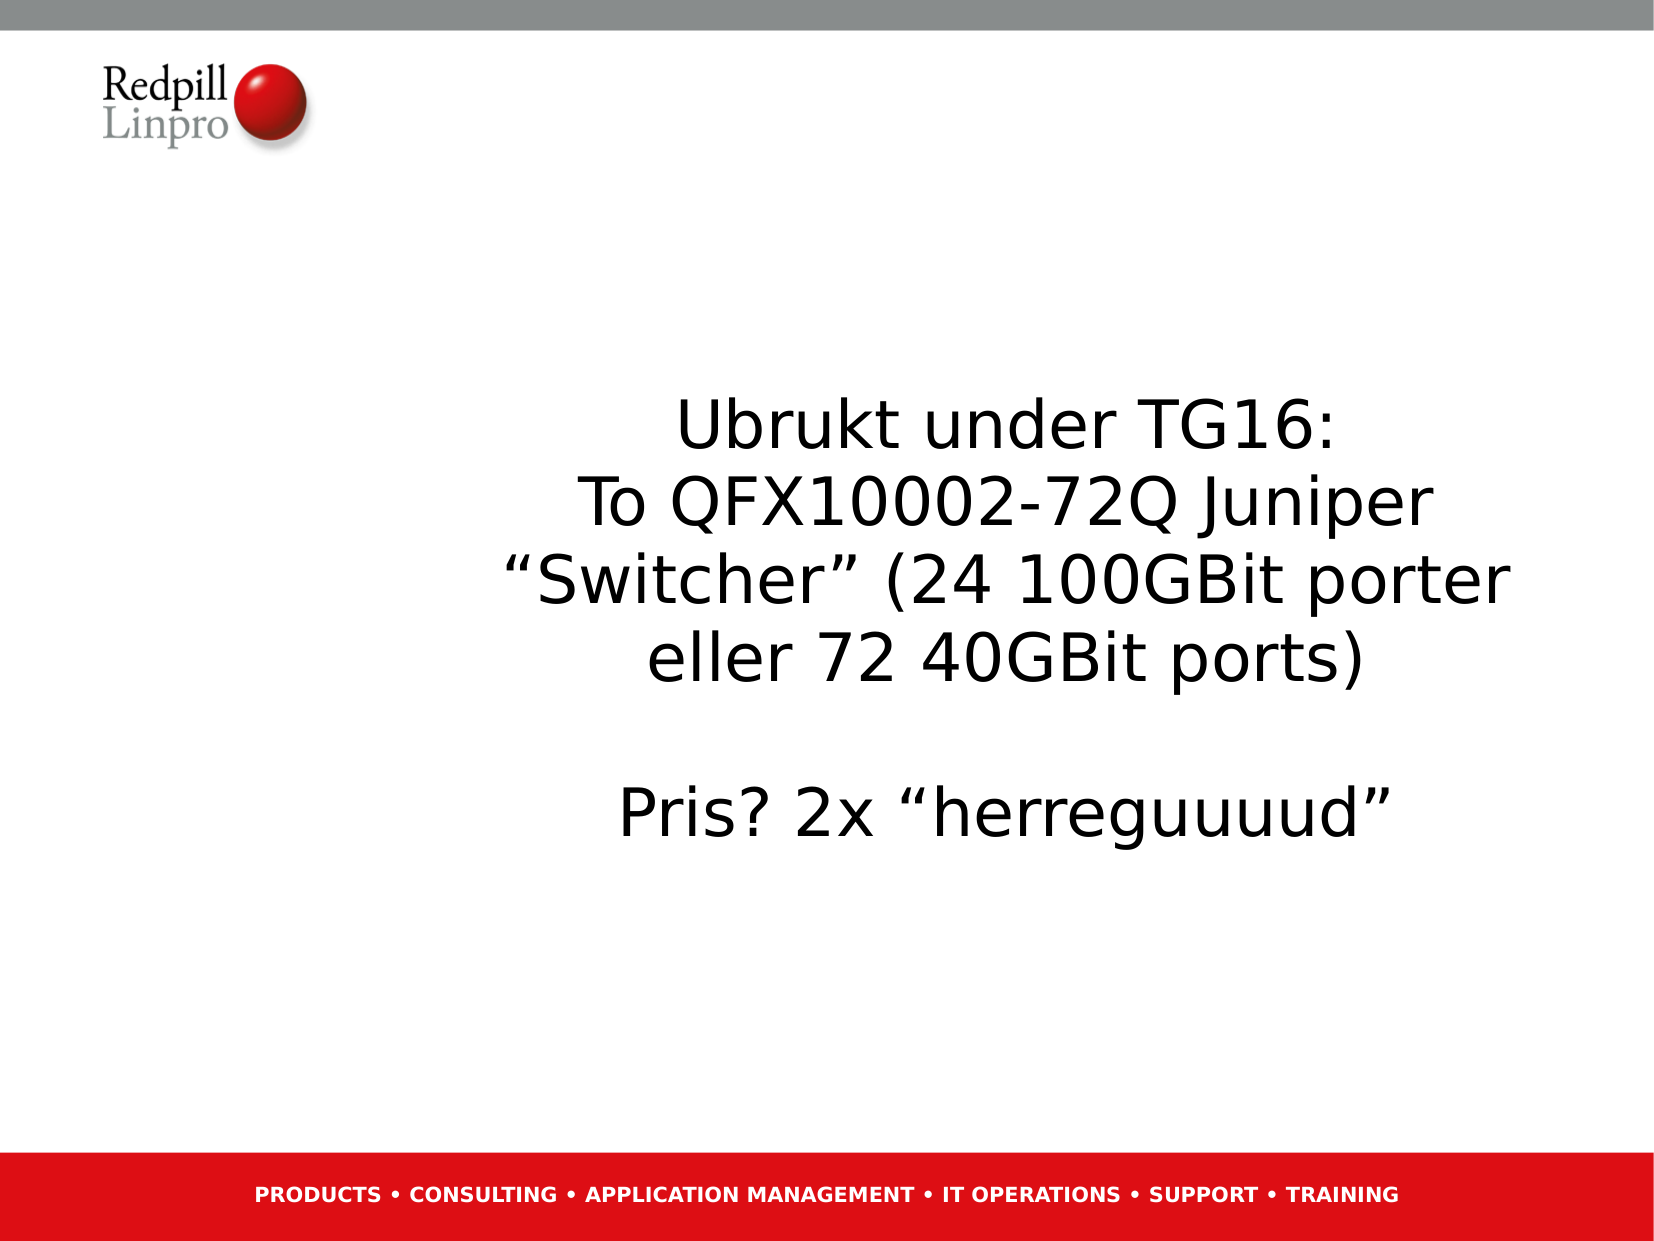

# Ubrukt under TG16:
To QFX10002-72Q Juniper “Switcher” (24 100GBit porter eller 72 40GBit ports)
Pris? 2x “herreguuuud”